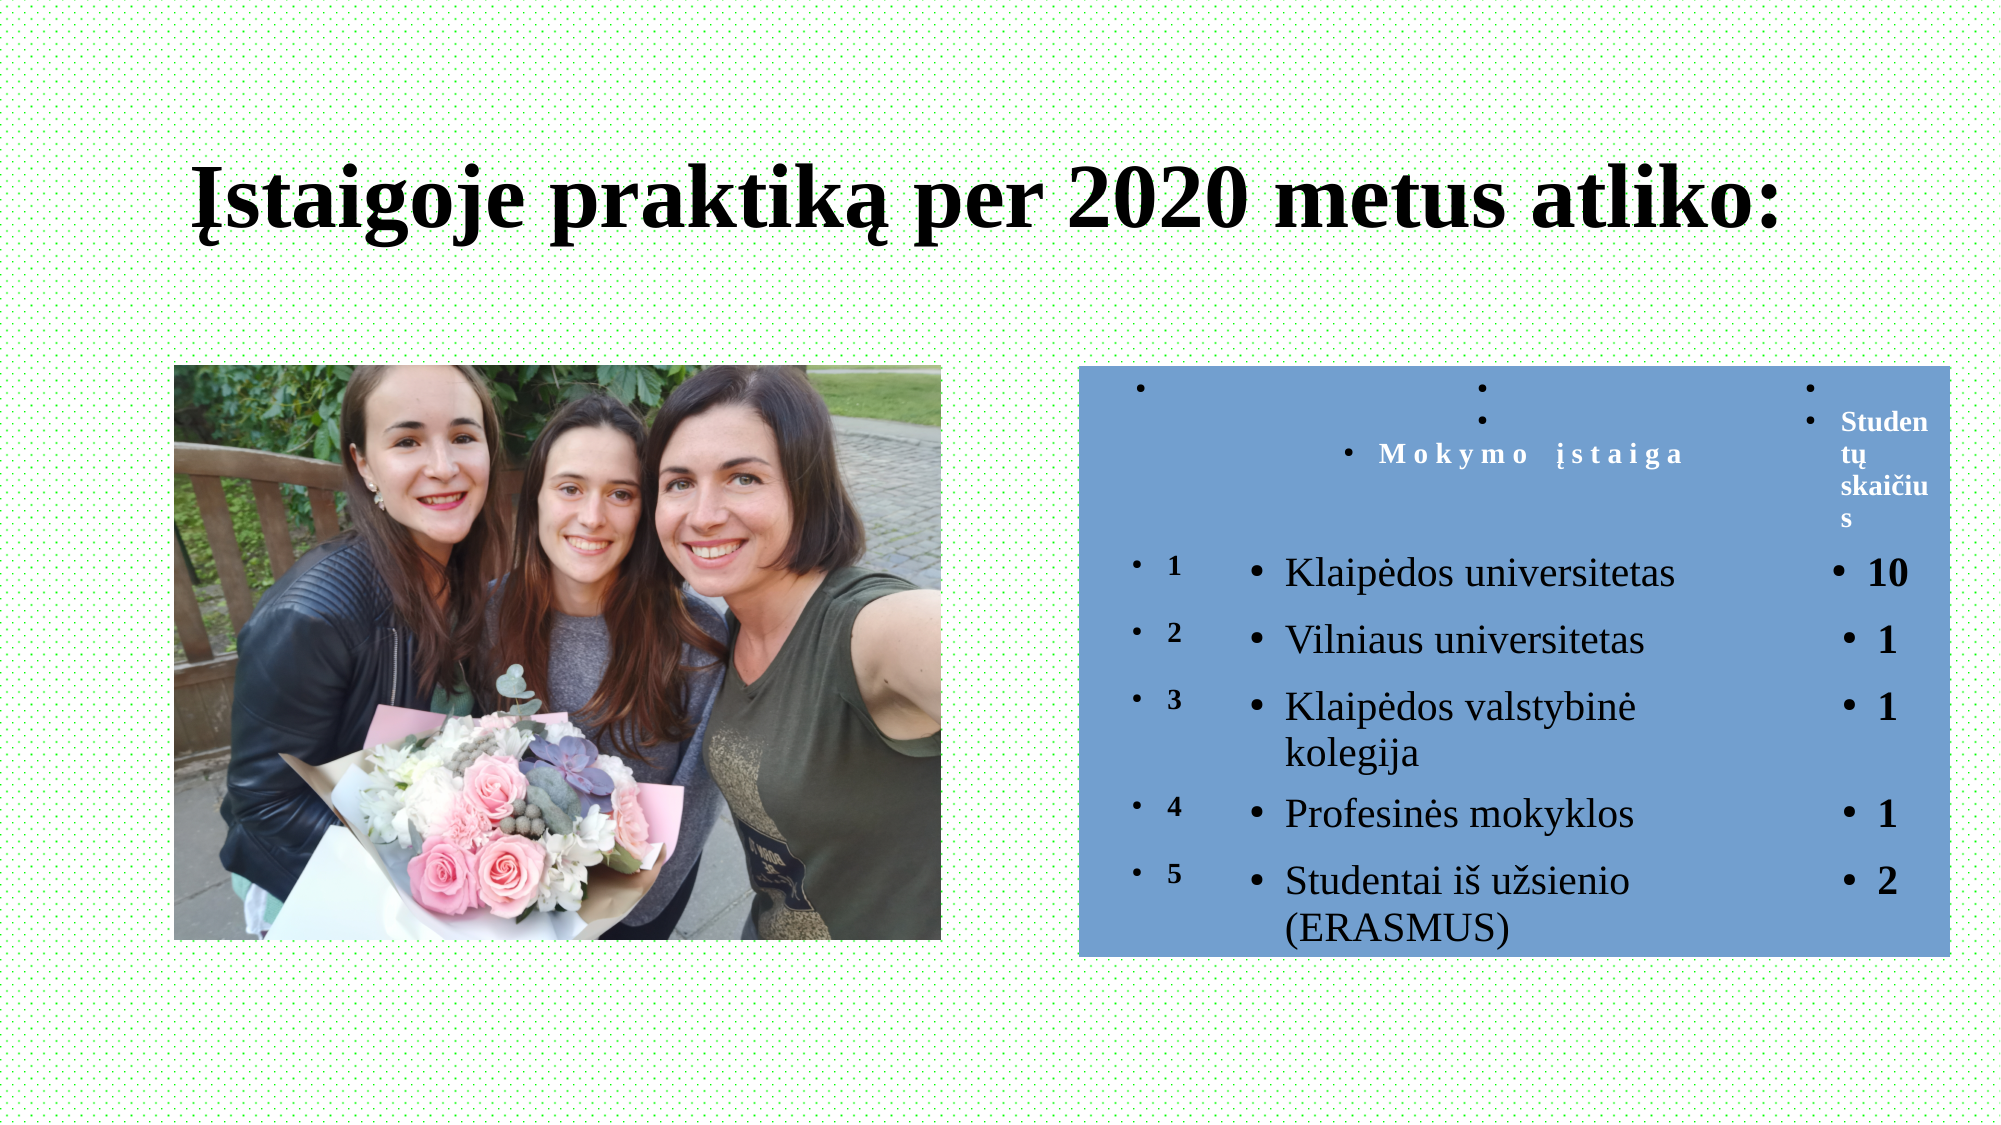

# Įstaigoje praktiką per 2020 metus atliko:
| | M o k y m o į s t a i g a | Studentų skaičius |
| --- | --- | --- |
| 1 | Klaipėdos universitetas | 10 |
| 2 | Vilniaus universitetas | 1 |
| 3 | Klaipėdos valstybinė kolegija | 1 |
| 4 | Profesinės mokyklos | 1 |
| 5 | Studentai iš užsienio (ERASMUS) | 2 |